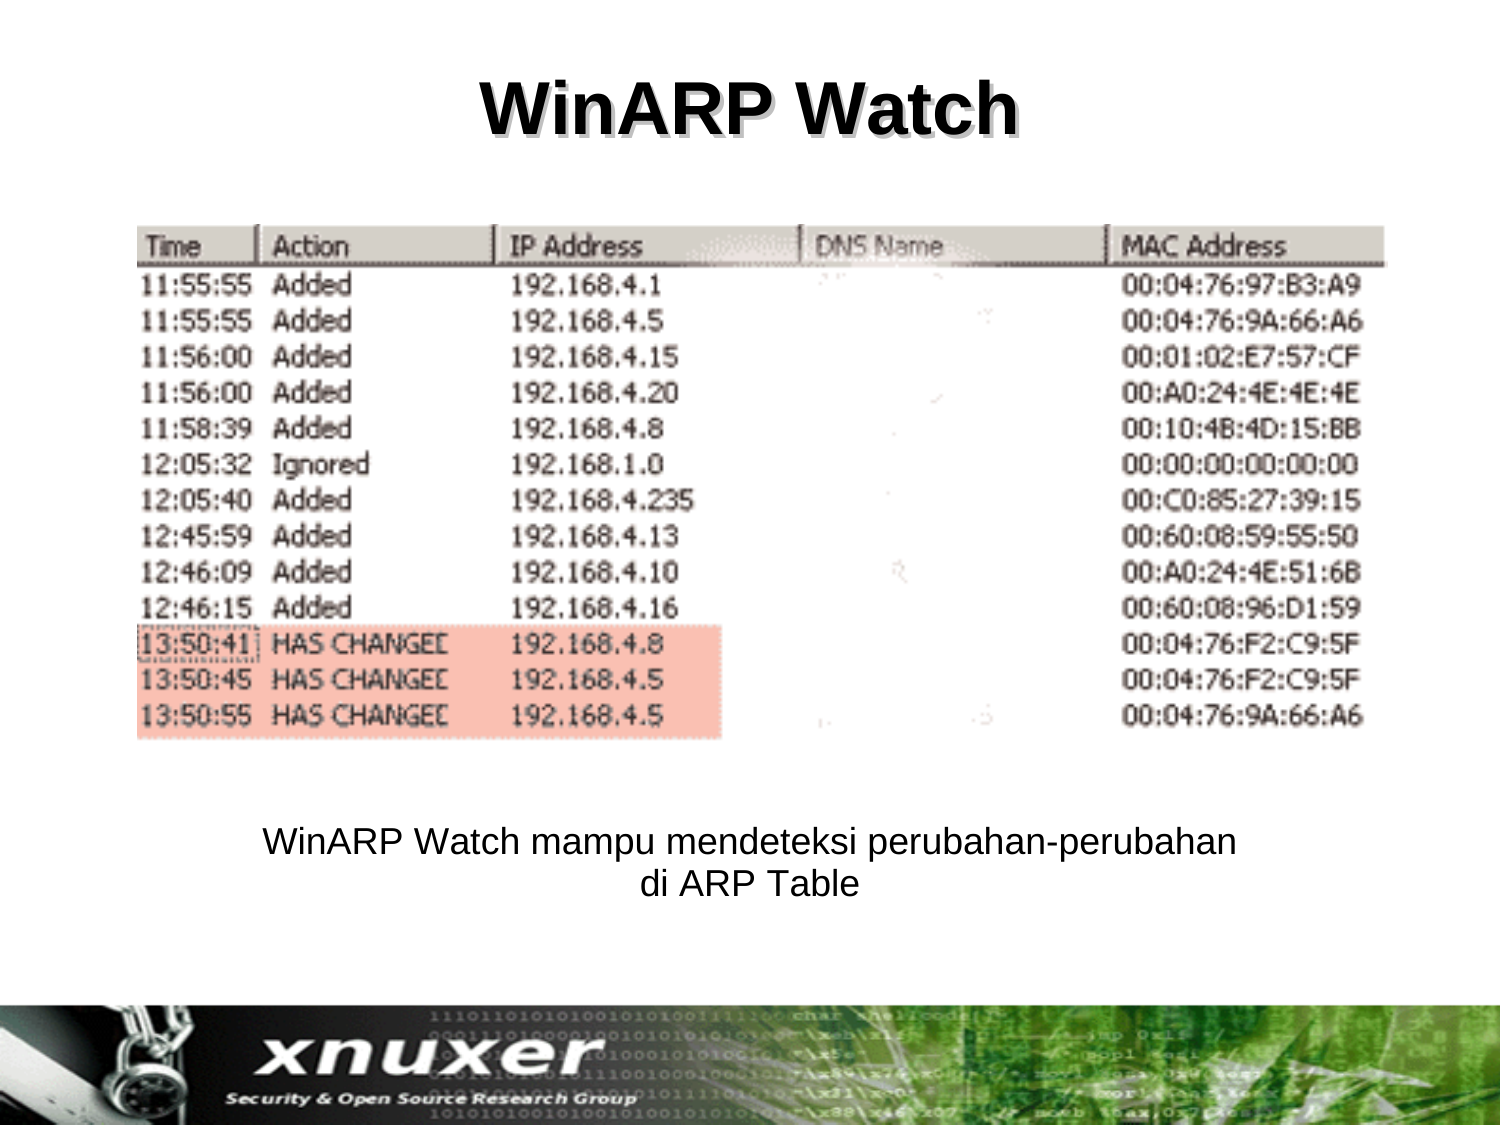

# WinARP Watch
WinARP Watch mampu mendeteksi perubahan-perubahan
di ARP Table